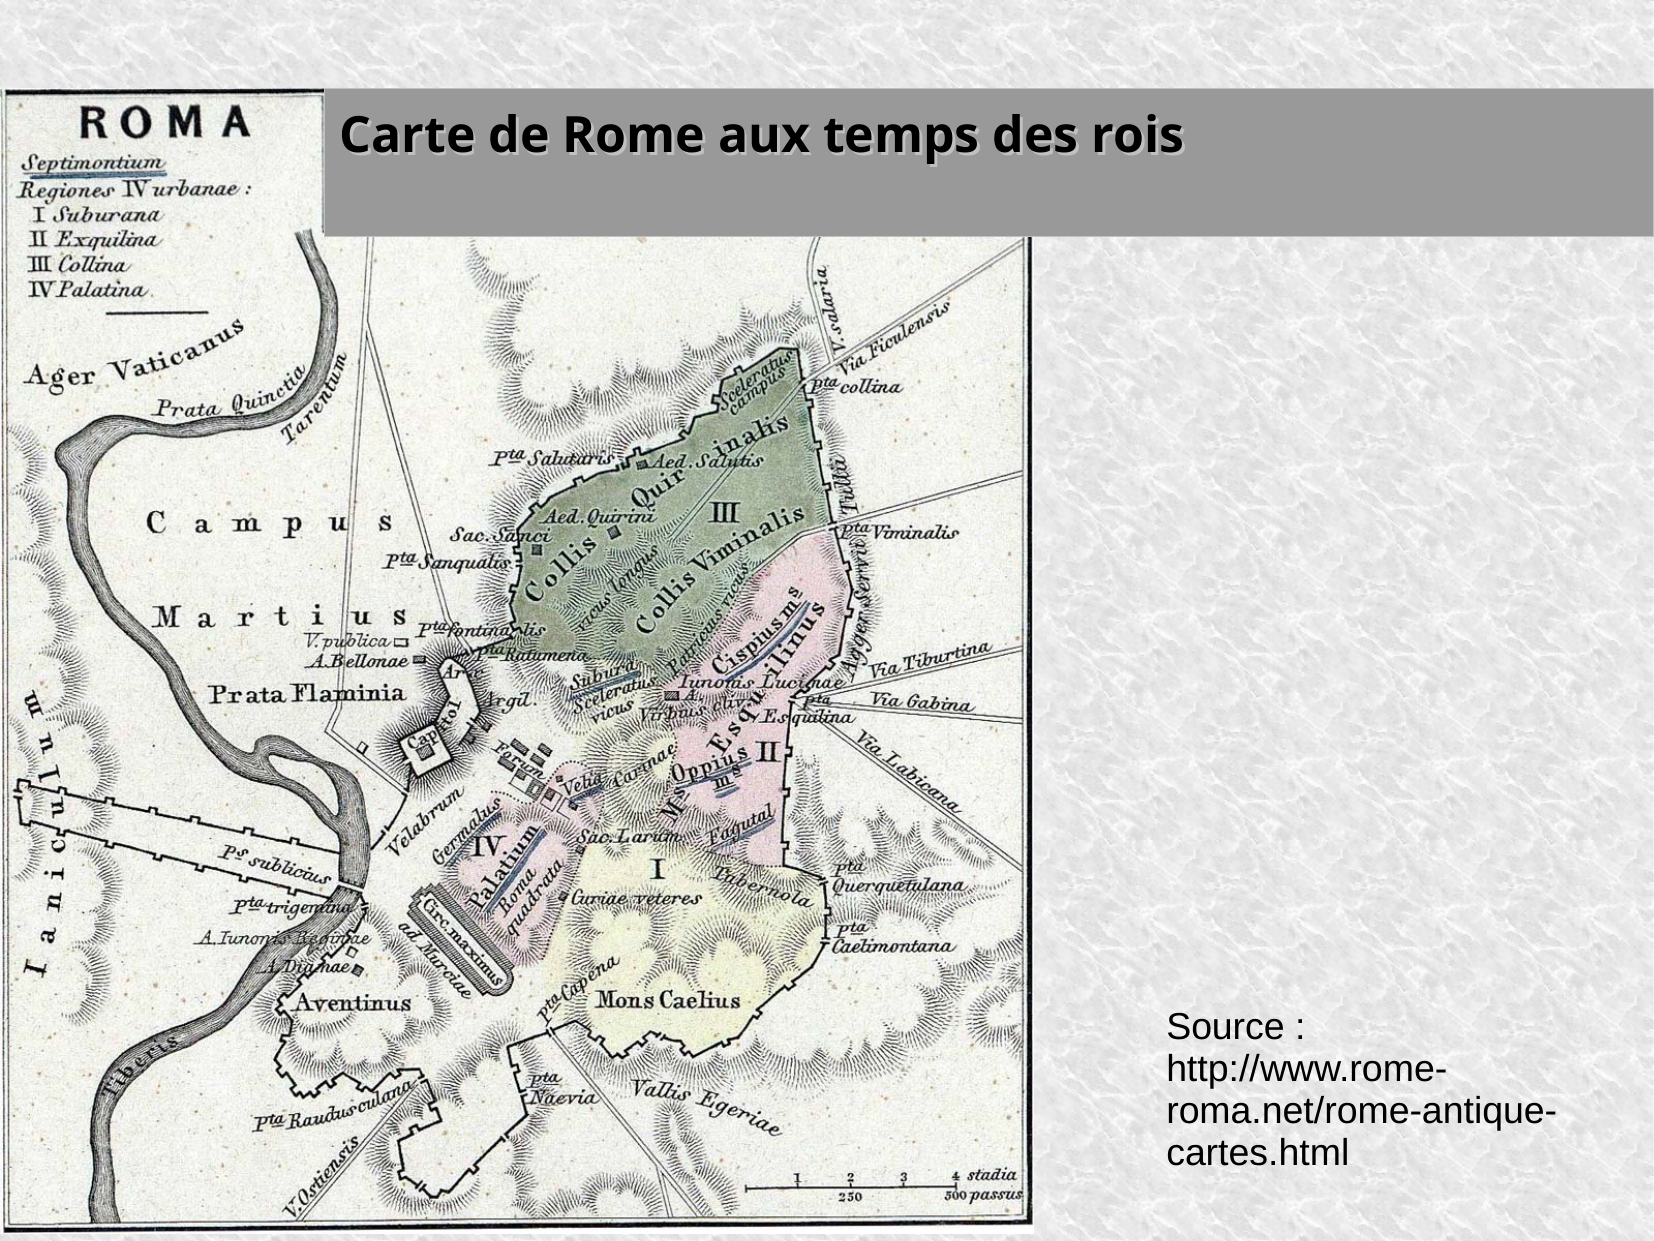

#
Carte de Rome aux temps des rois
Source :
http://www.rome-roma.net/rome-antique-cartes.html